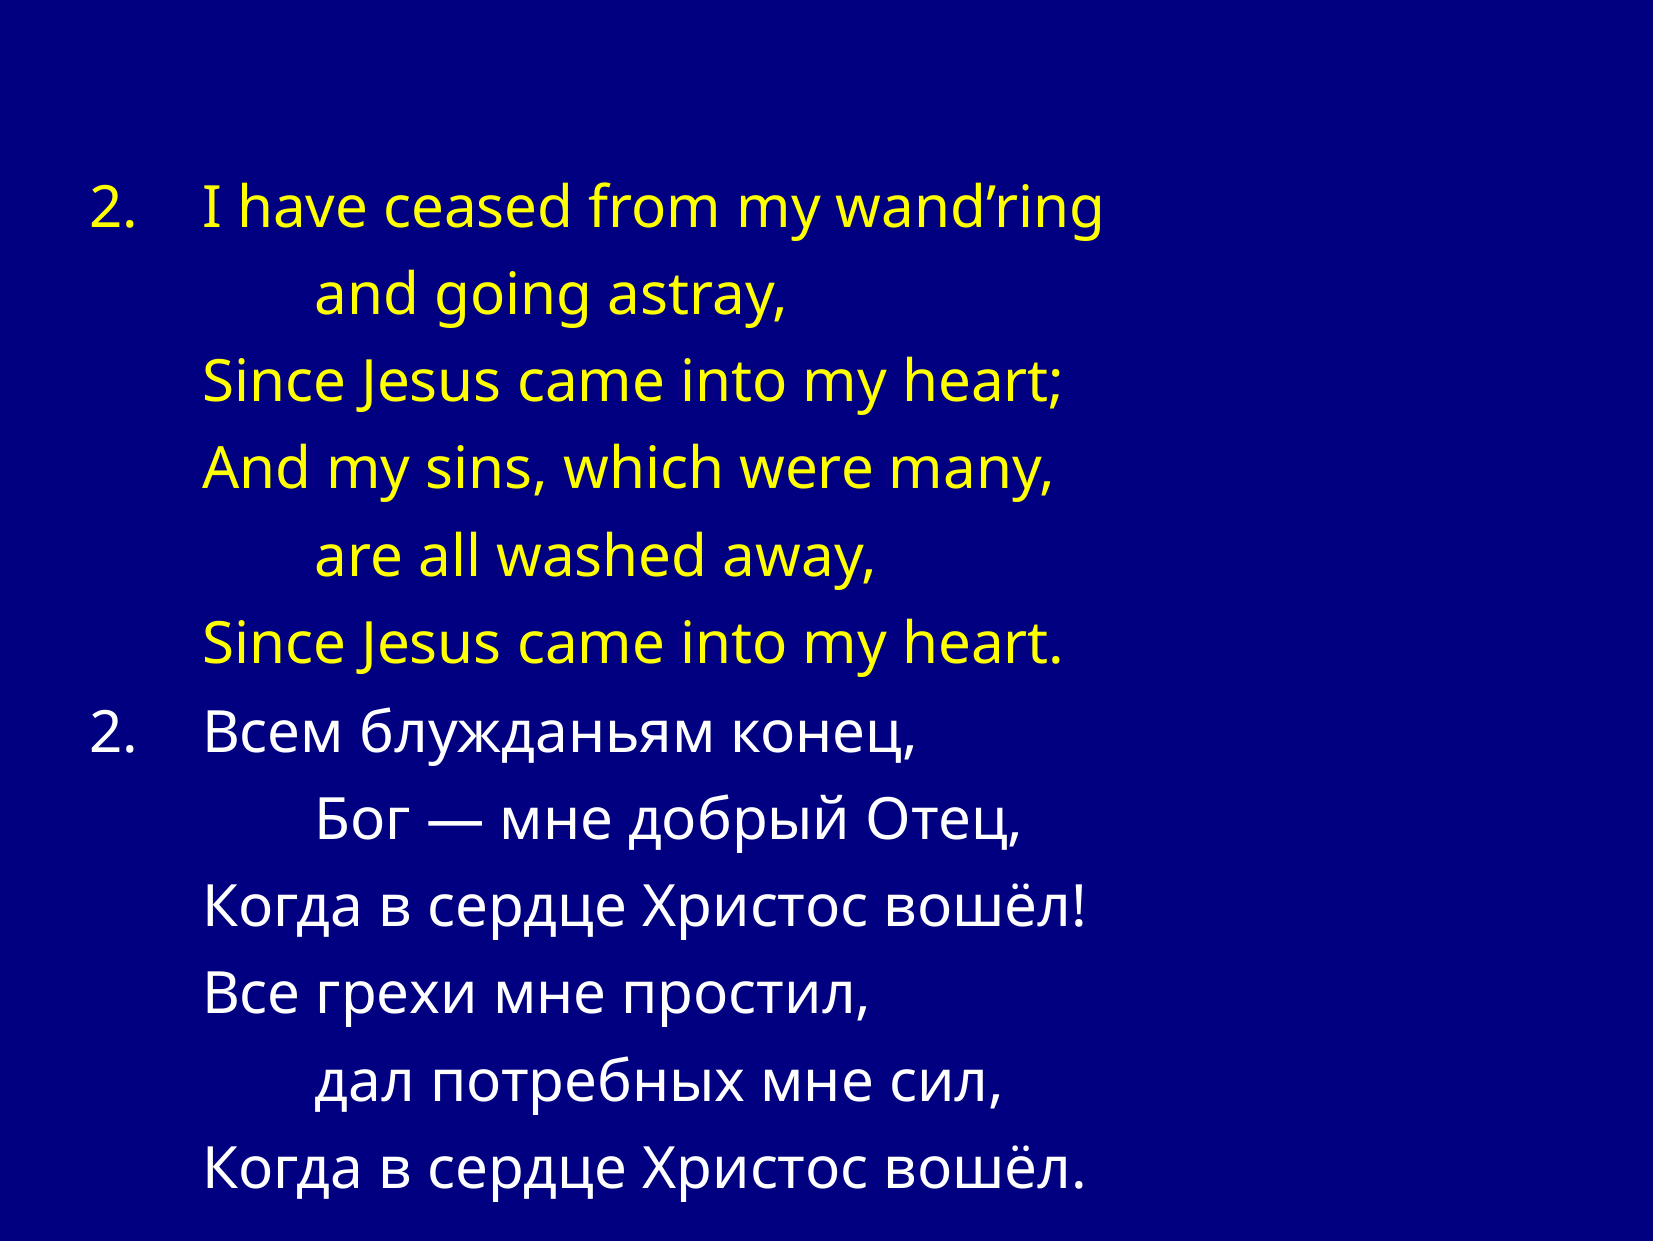

2.	I have ceased from my wand’ring
		and going astray,
	Since Jesus came into my heart;
	And my sins, which were many,
		are all washed away,
	Since Jesus came into my heart.
2.	Всем блужданьям конец,
		Бог — мне добрый Отец,
	Когда в сердце Христос вошёл!
	Все грехи мне простил,
		дал потребных мне сил,
	Когда в сердце Христос вошёл.